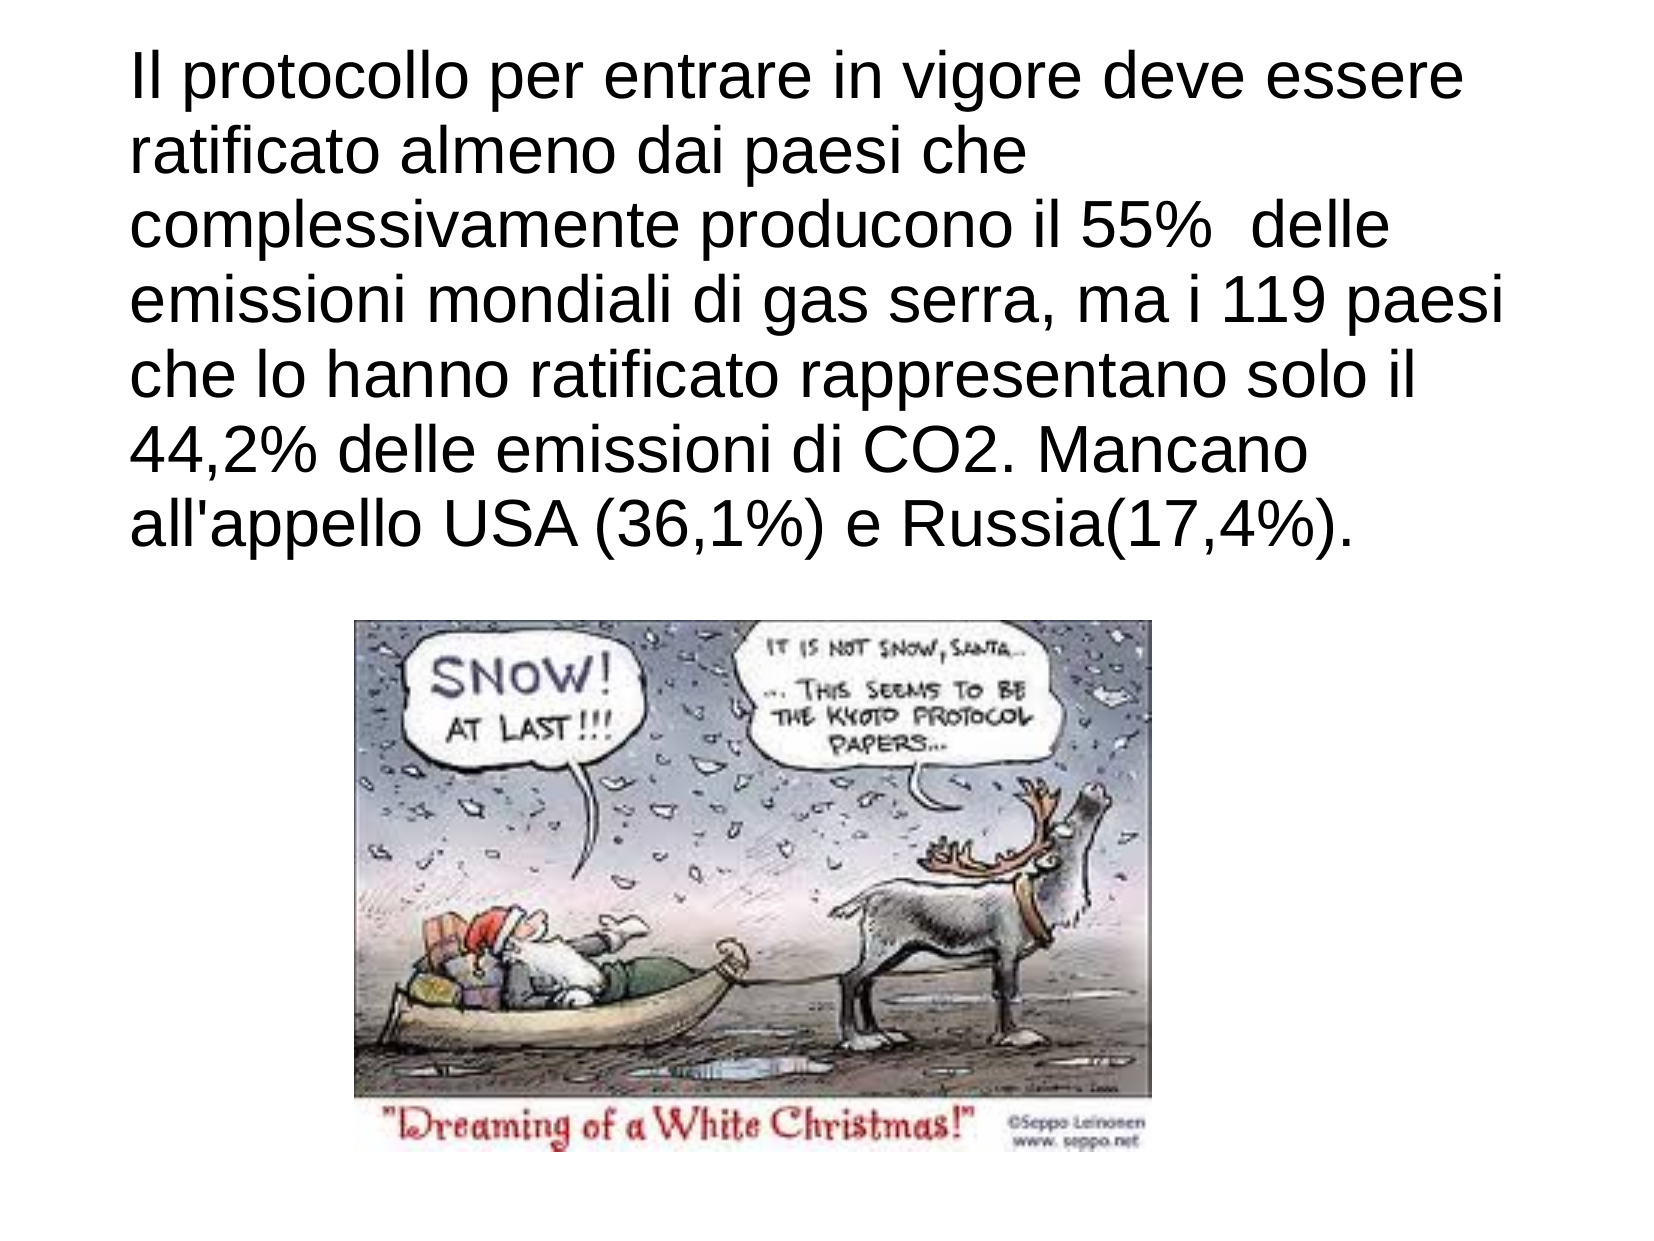

# Il protocollo per entrare in vigore deve essere ratificato almeno dai paesi che complessivamente producono il 55% delle emissioni mondiali di gas serra, ma i 119 paesi che lo hanno ratificato rappresentano solo il 44,2% delle emissioni di CO2. Mancano all'appello USA (36,1%) e Russia(17,4%).